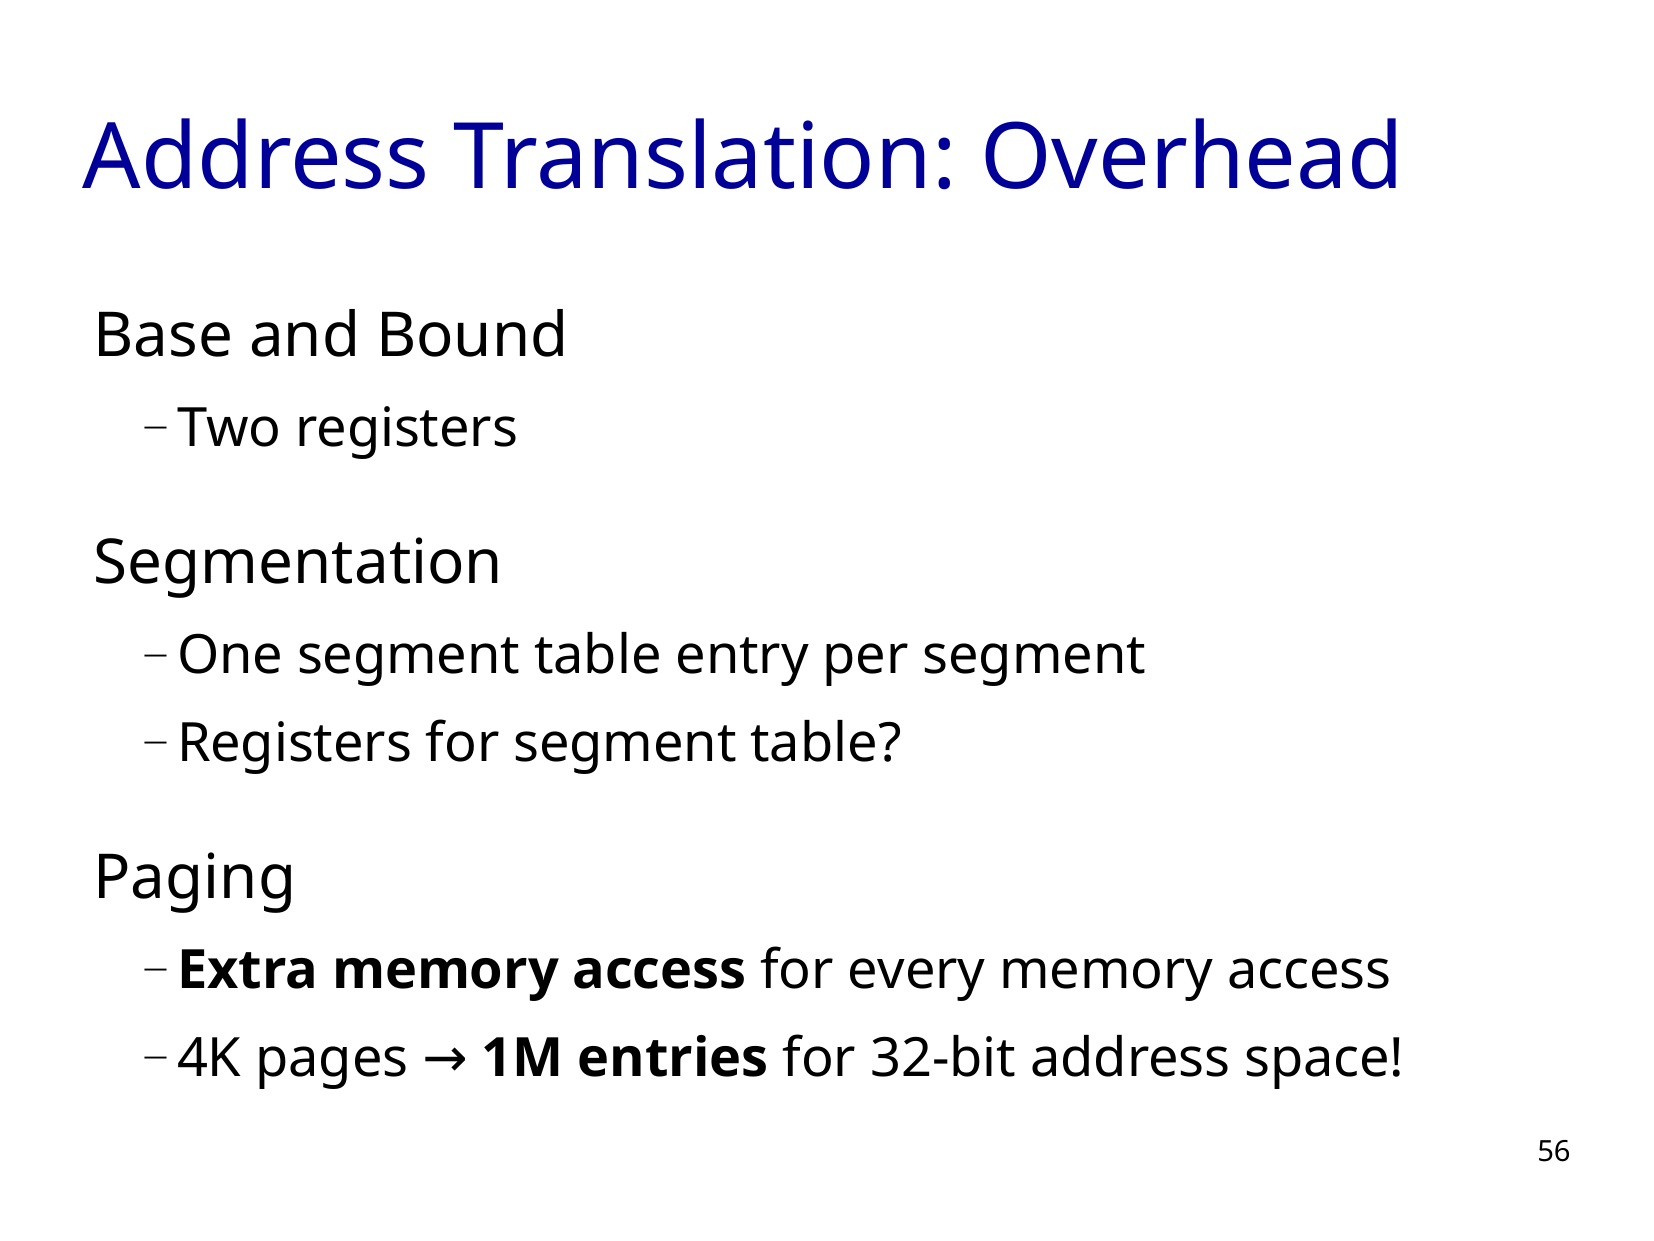

# Address Translation: Overhead
Base and Bound
Two registers
Segmentation
One segment table entry per segment
Registers for segment table?
Paging
Extra memory access for every memory access
4K pages → 1M entries for 32-bit address space!
56